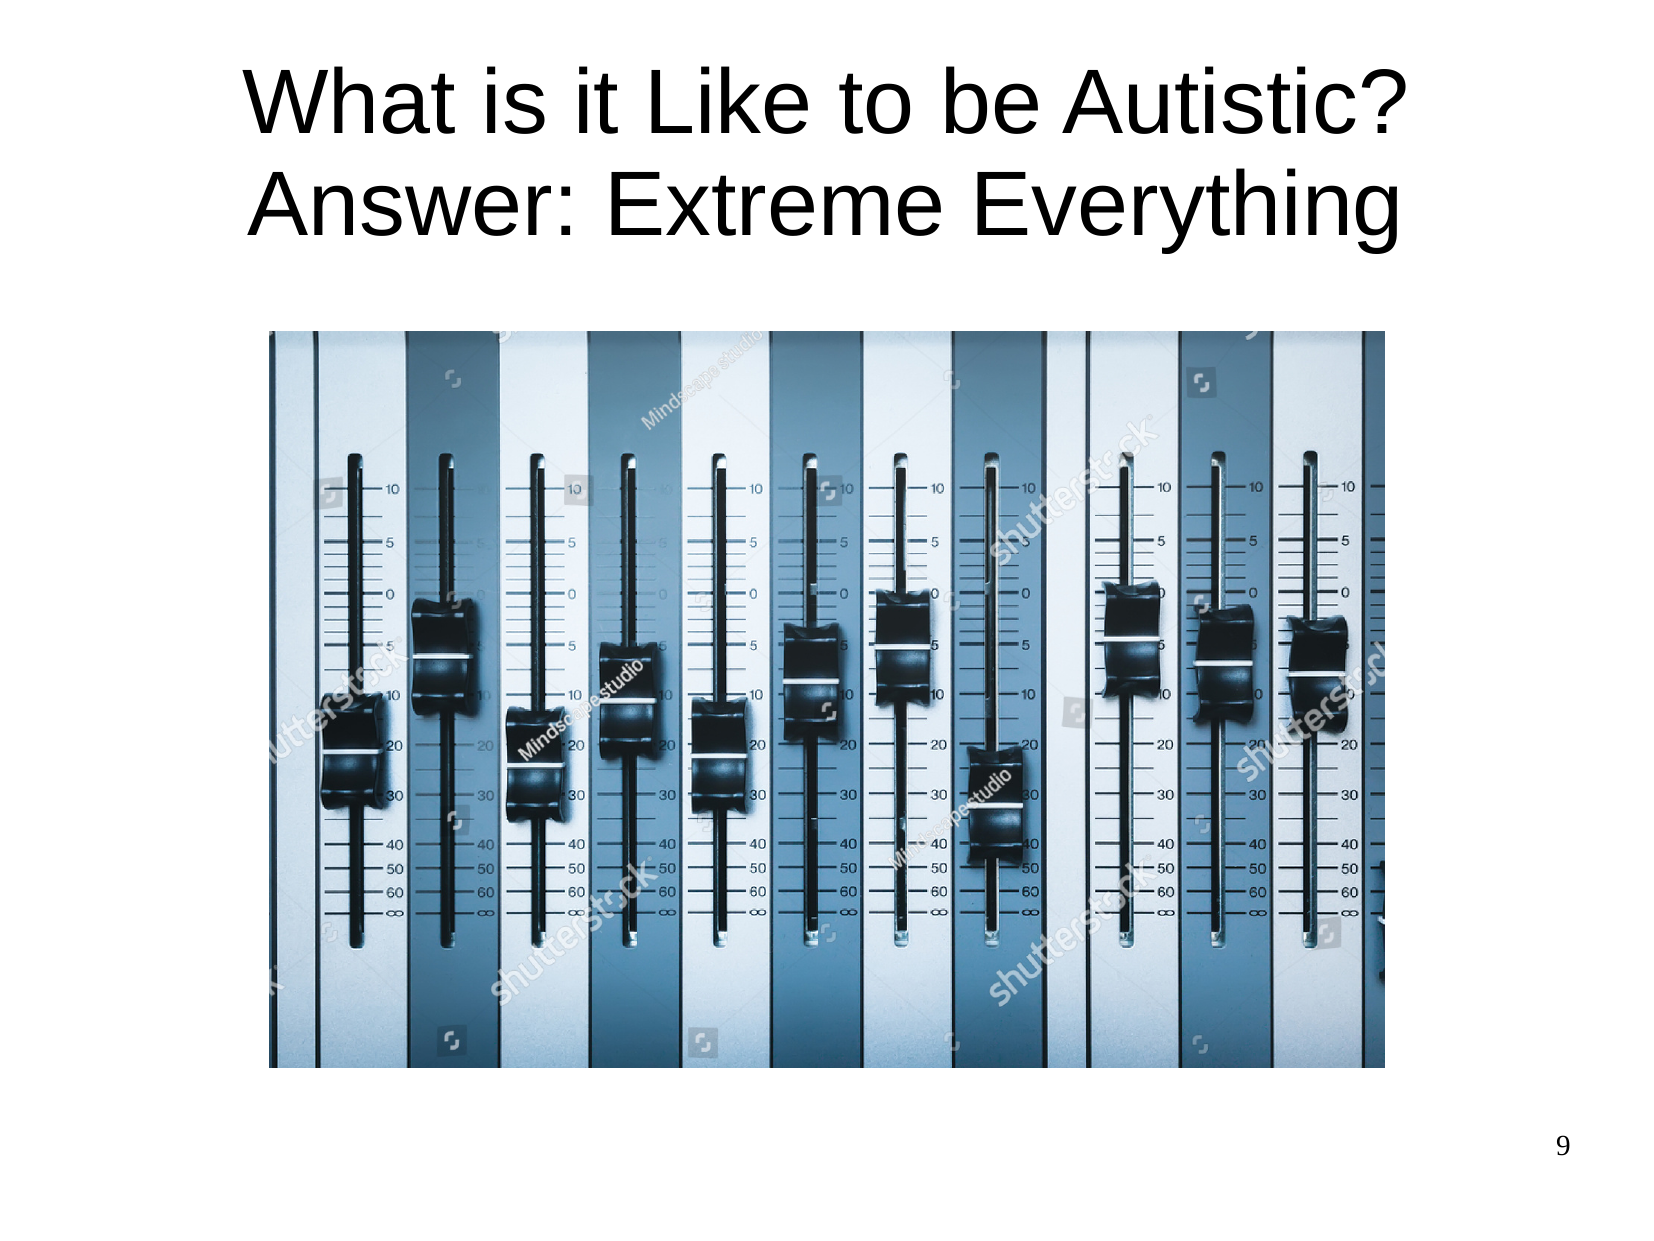

# What is it Like to be Autistic? Answer: Extreme Everything
9